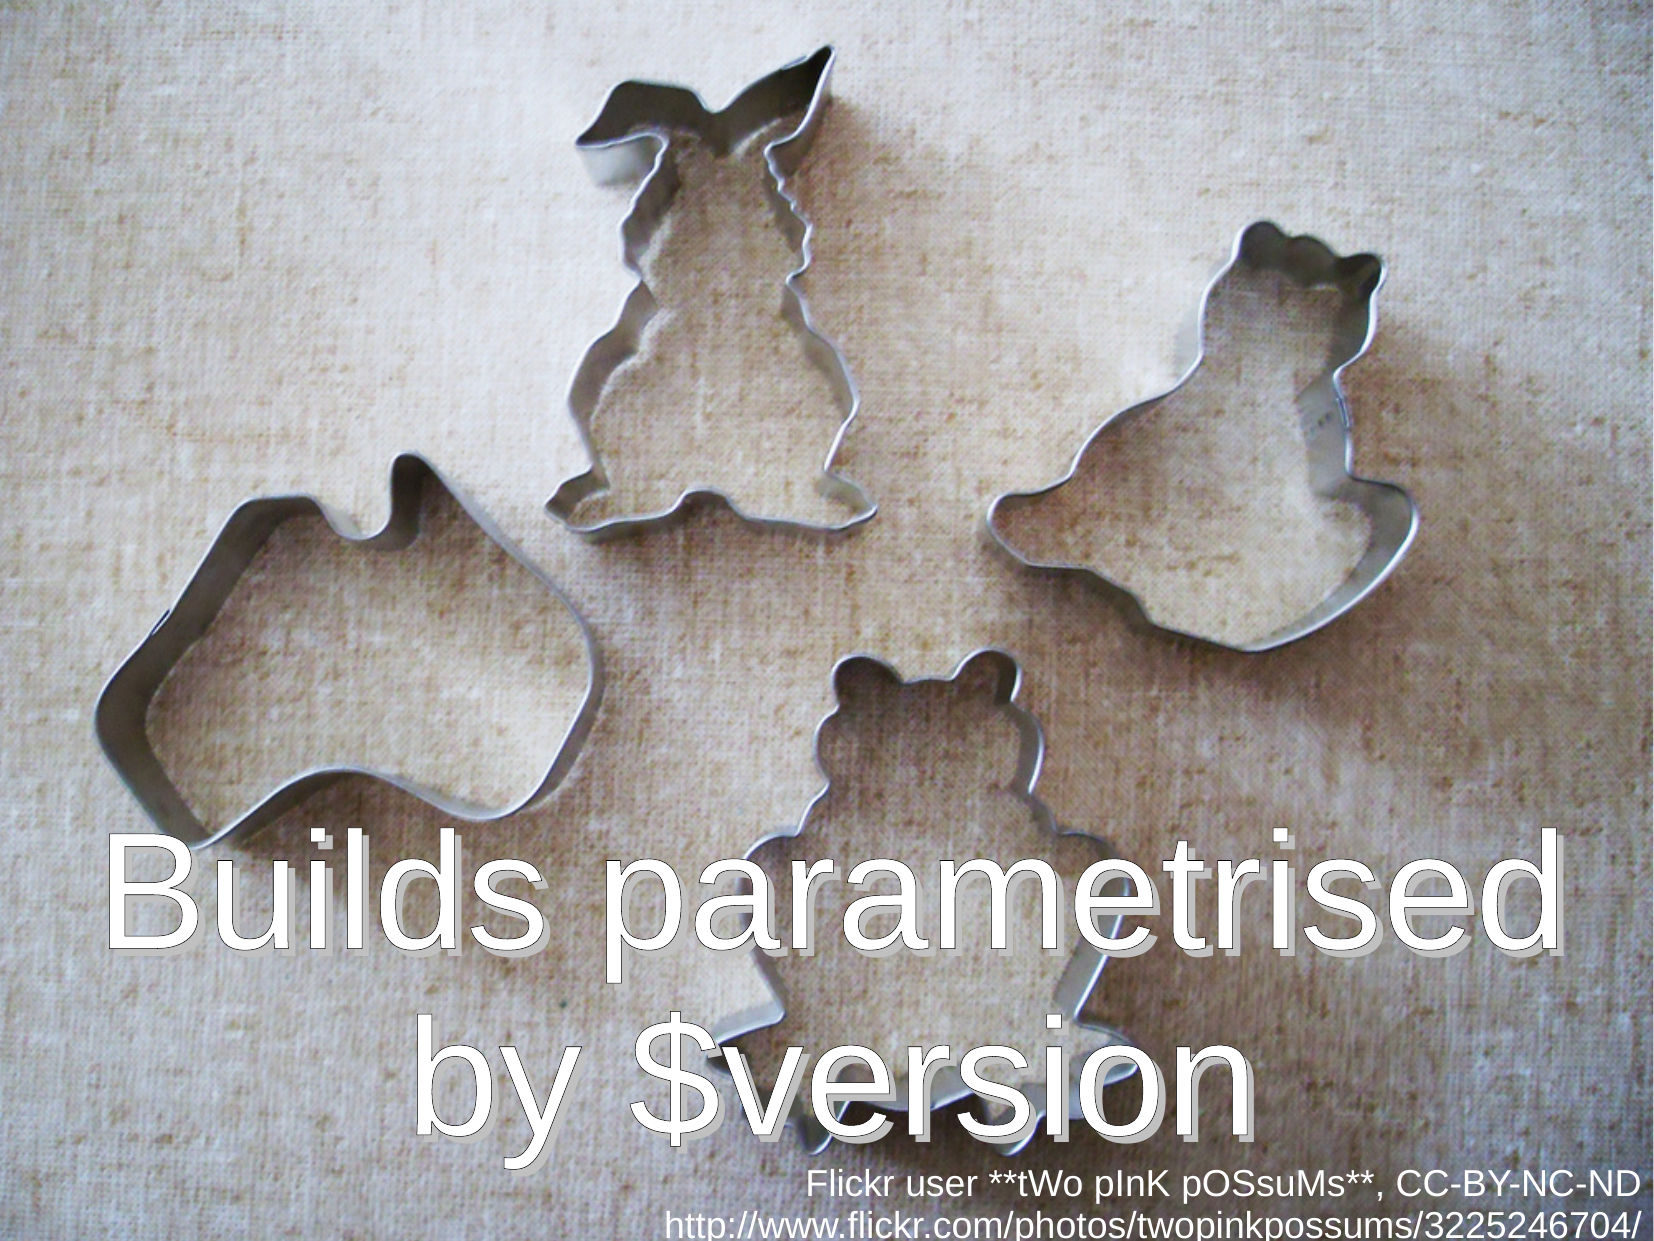

# Builds parametrised by $version
Flickr user **tWo pInK pOSsuMs**, CC-BY-NC-ND
http://www.flickr.com/photos/twopinkpossums/3225246704/